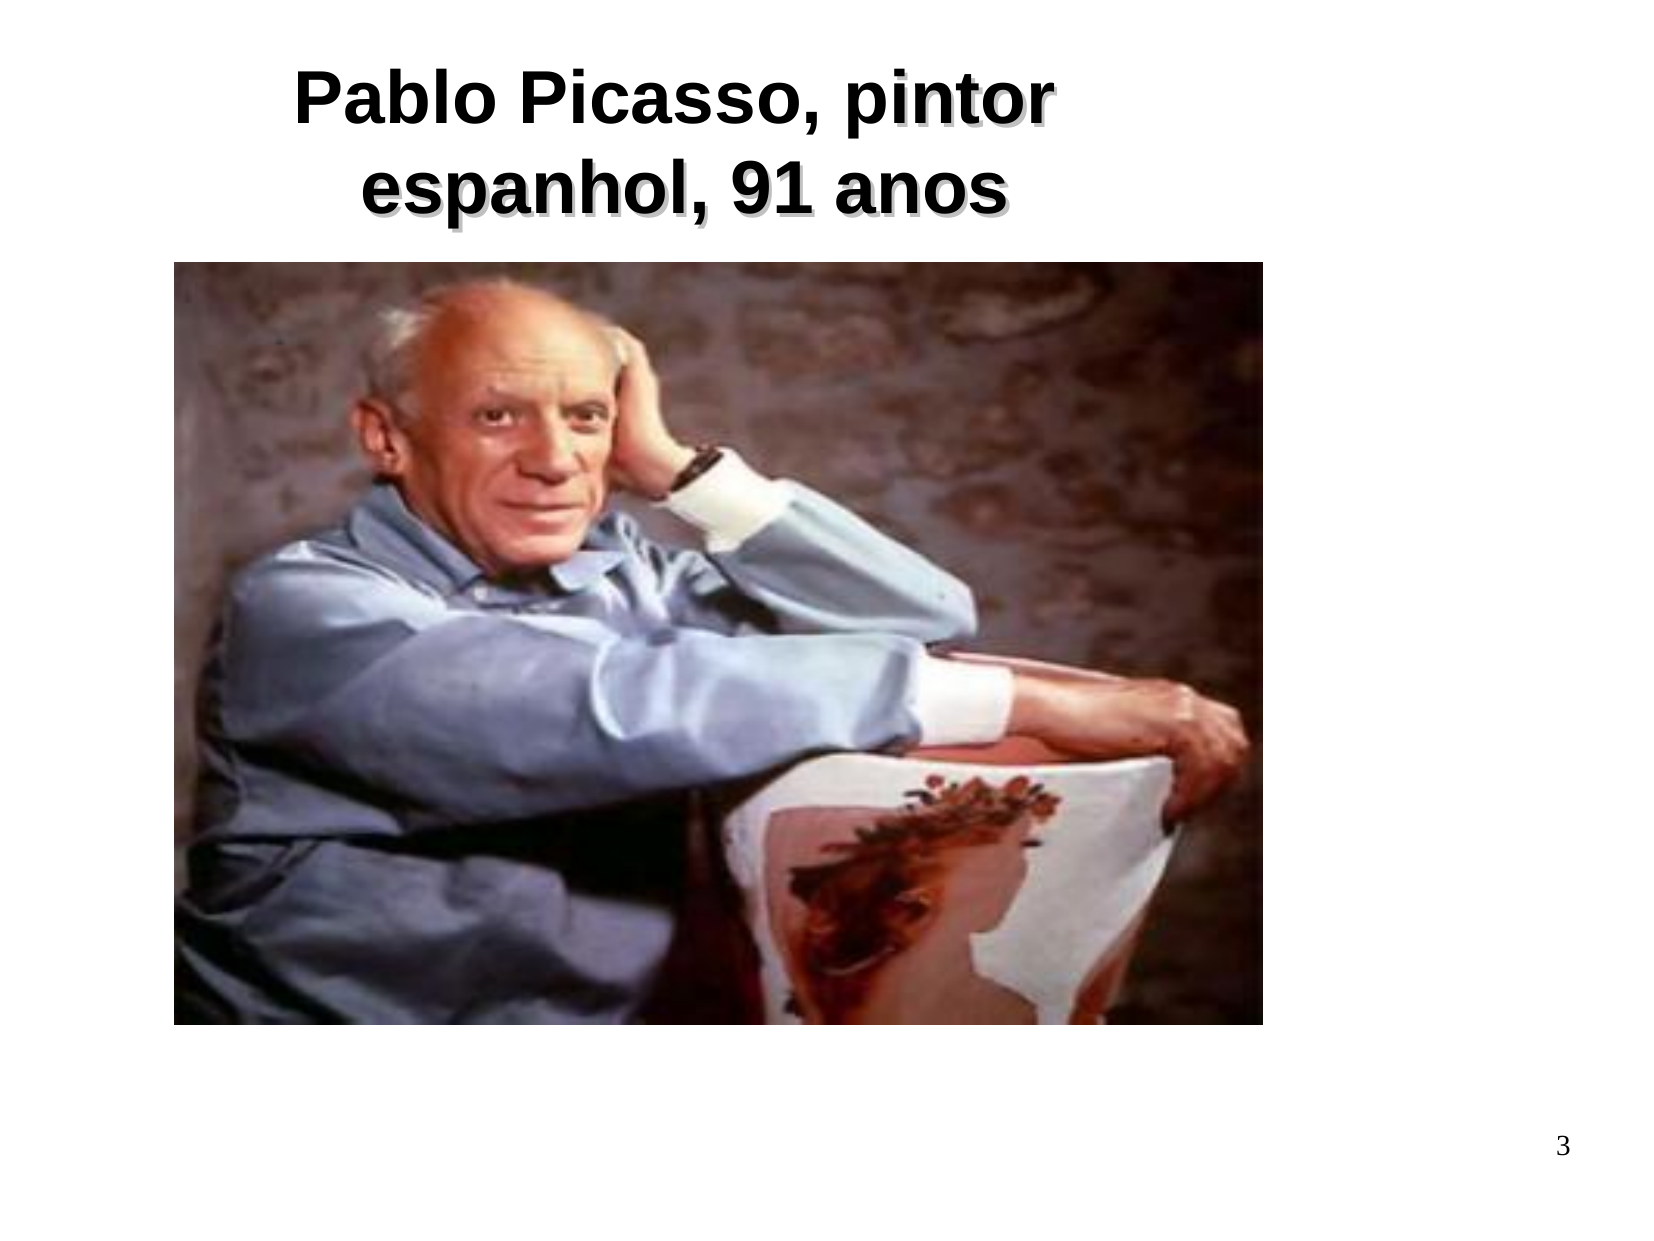

Pablo Picasso, pintor
 espanhol, 91 anos
3